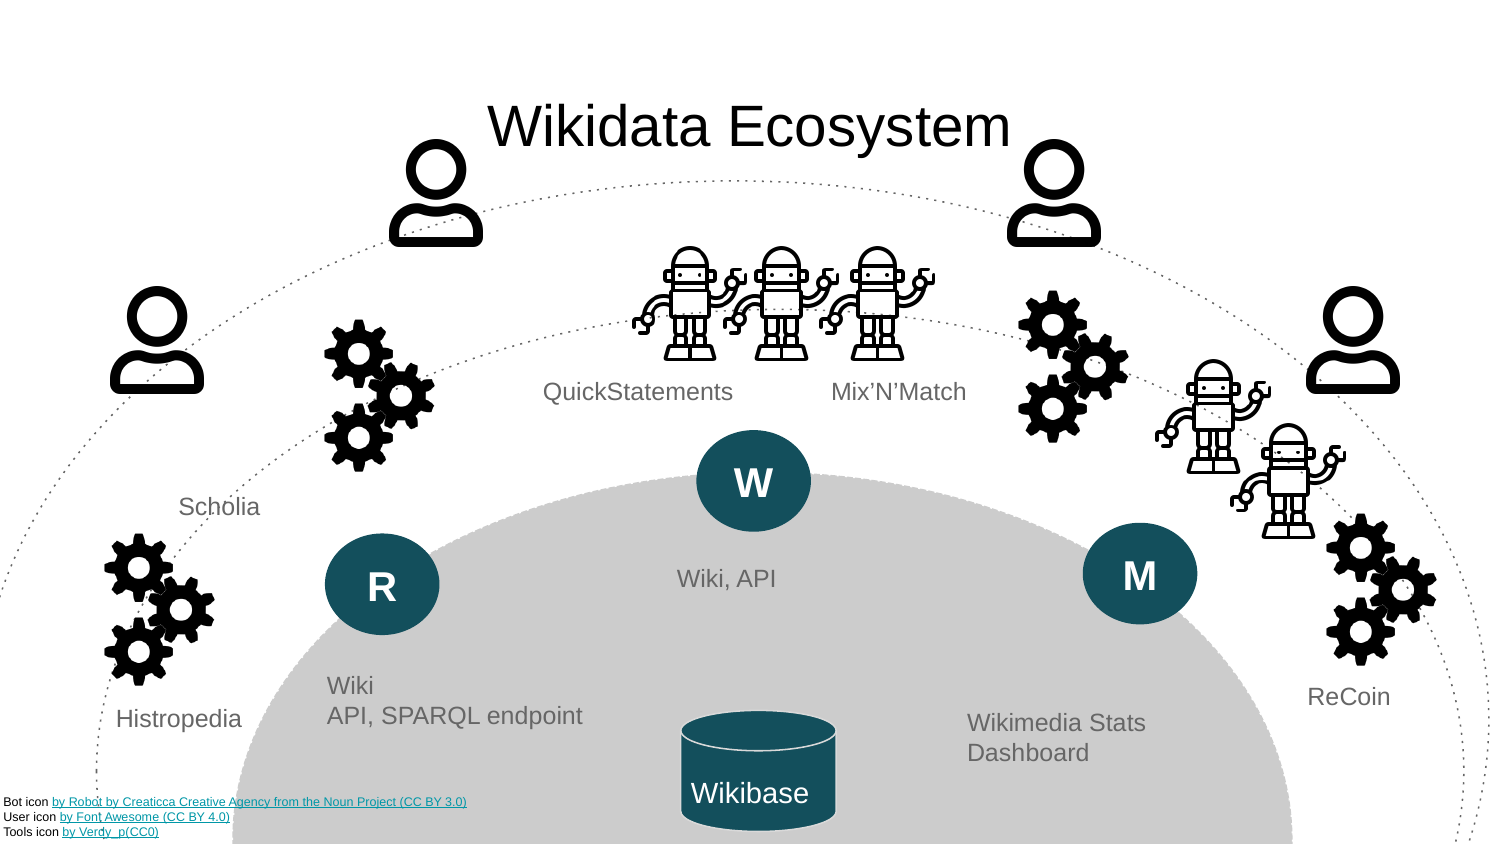

# Wikidata Ecosystem
QuickStatements Mix’N’Match
W
Scholia
M
R
Wiki, API
Wiki
API, SPARQL endpoint
ReCoin
Histropedia
Wikimedia Stats
Dashboard
Wikibase
Bot icon by Robot by Creaticca Creative Agency from the Noun Project (CC BY 3.0)
User icon by Font Awesome (CC BY 4.0)
Tools icon by Verdy_p(CC0)